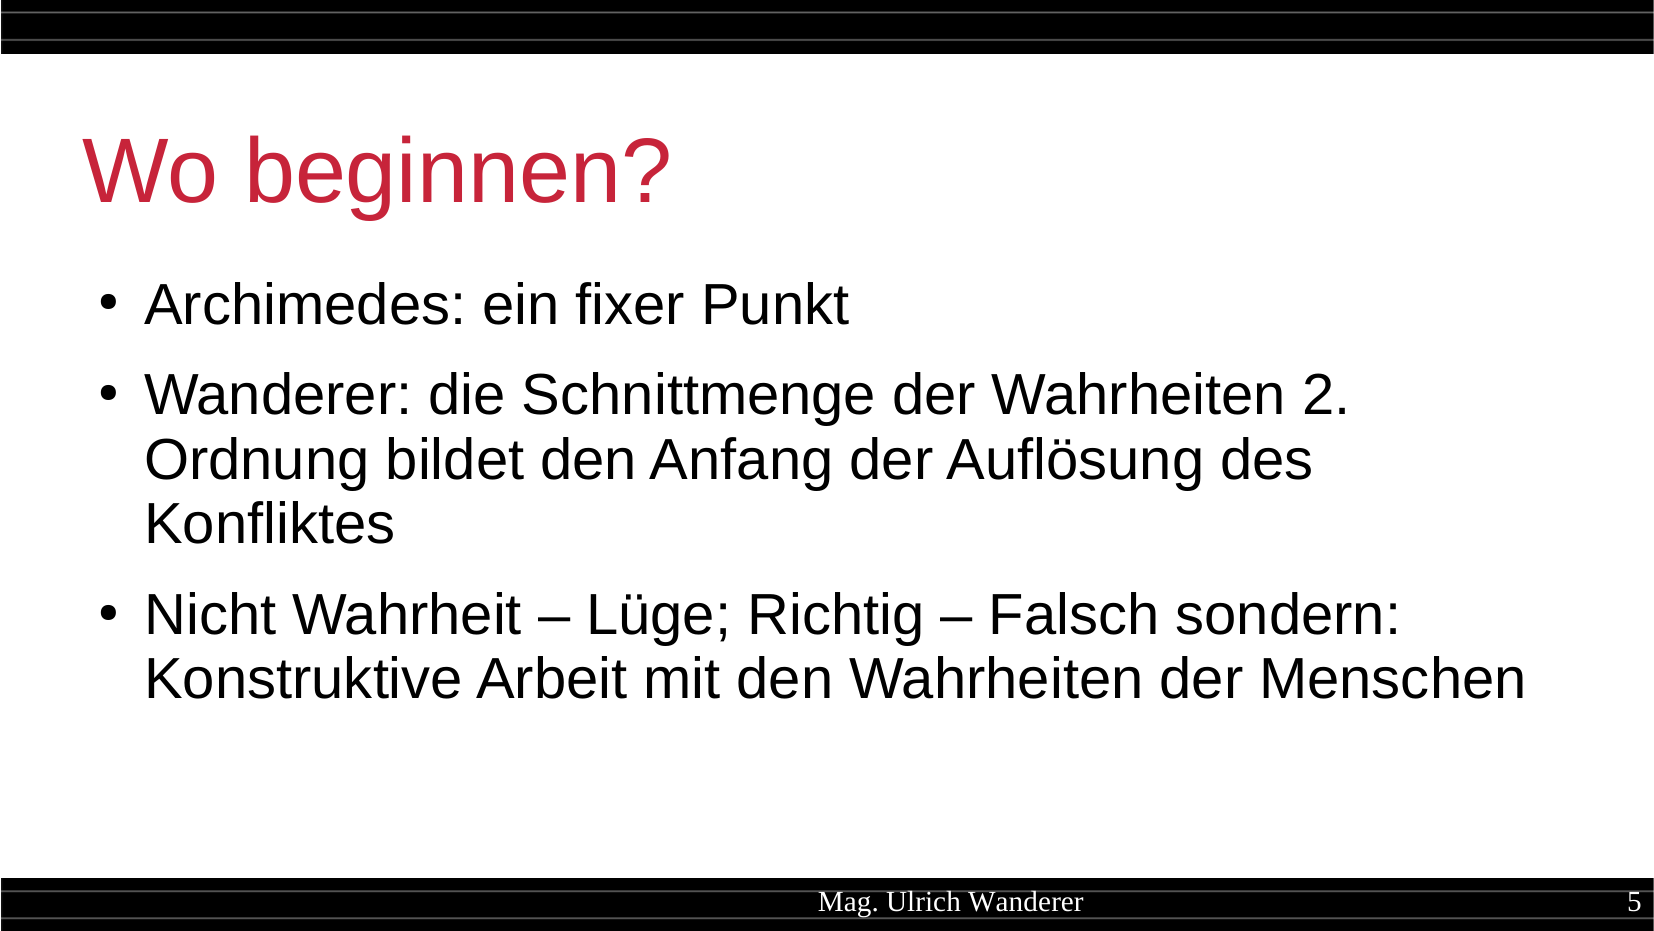

# Wo beginnen?
Archimedes: ein fixer Punkt
Wanderer: die Schnittmenge der Wahrheiten 2. Ordnung bildet den Anfang der Auflösung des Konfliktes
Nicht Wahrheit – Lüge; Richtig – Falsch sondern: Konstruktive Arbeit mit den Wahrheiten der Menschen